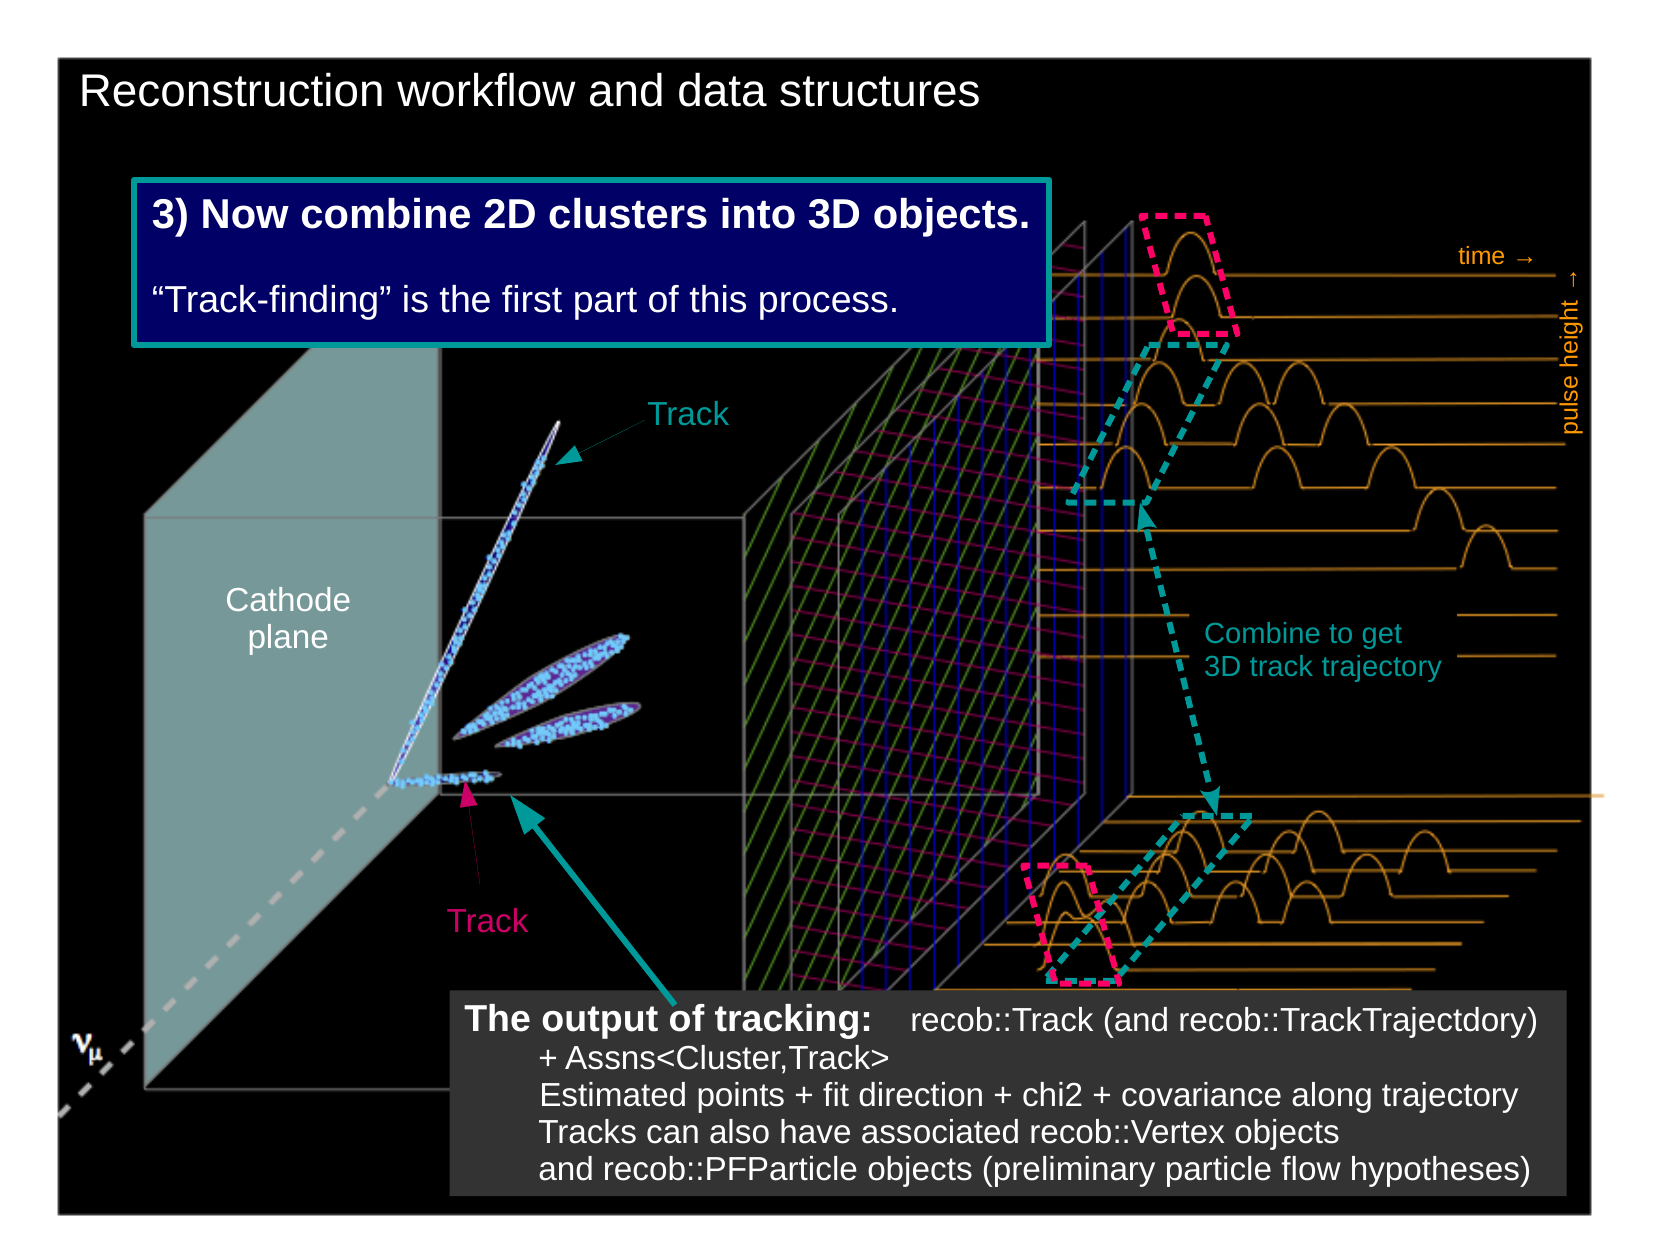

Reconstruction workflow and data structures
3) Now combine 2D clusters into 3D objects.
“Track-finding” is the first part of this process.
time →
LAr volume
pulse height →
Track
Cathode
plane
Combine to get
3D track trajectory
Track
The output of tracking: recob::Track (and recob::TrackTrajectdory)
 + Assns<Cluster,Track>
	Estimated points + fit direction + chi2 + covariance along trajectory
 Tracks can also have associated recob::Vertex objects
 and recob::PFParticle objects (preliminary particle flow hypotheses)
123